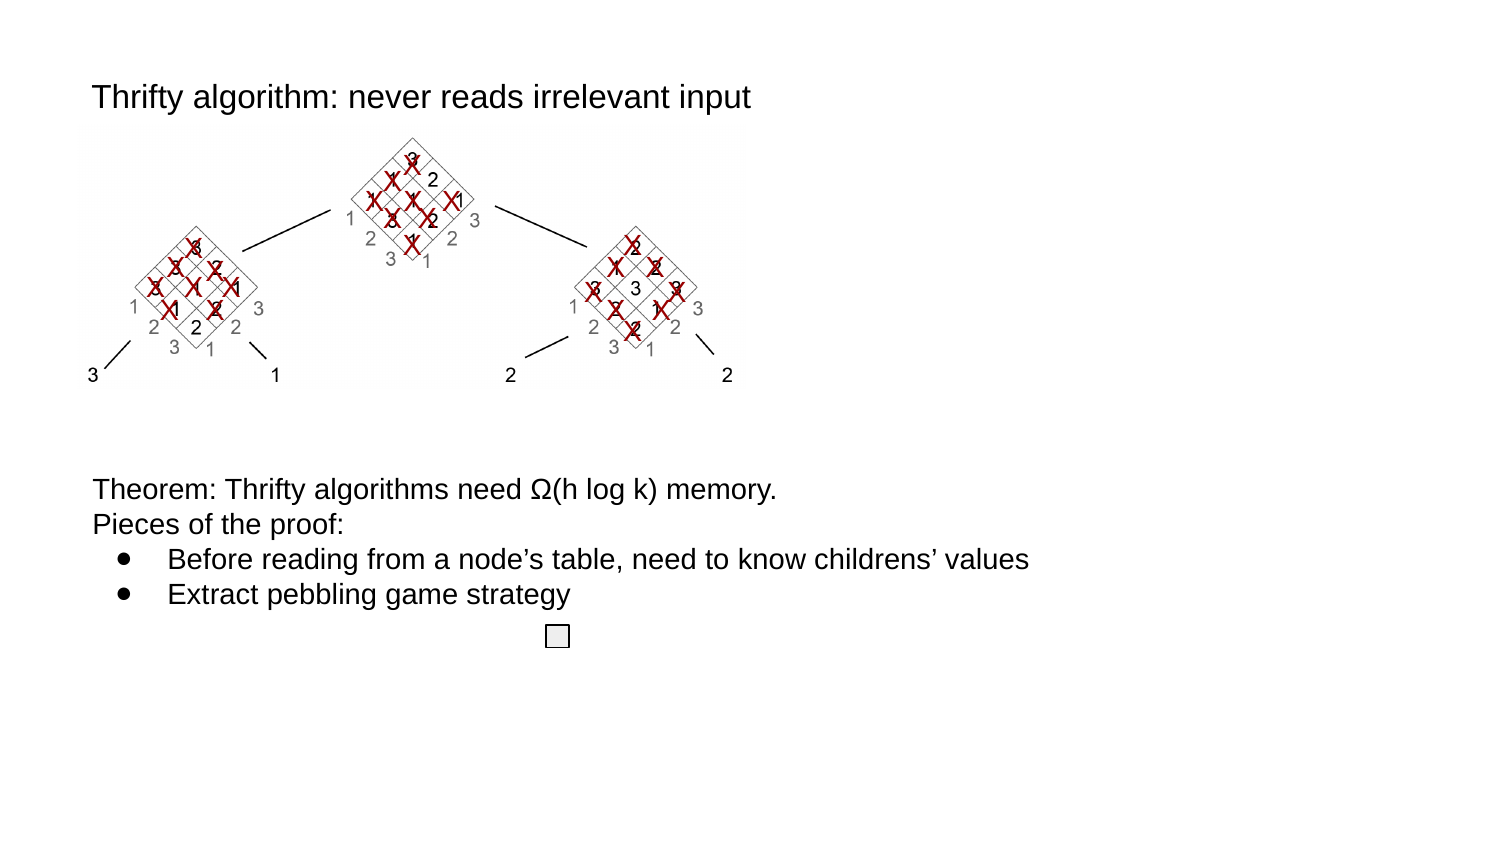

Thrifty algorithm: never reads irrelevant input
X
X
X
X
X
X
X
X
X
X
X
X
X
X
X
X
X
X
X
X
X
X
X
X
Theorem: Thrifty algorithms need Ω(h log k) memory.
Pieces of the proof:
Before reading from a node’s table, need to know childrens’ values
Extract pebbling game strategy